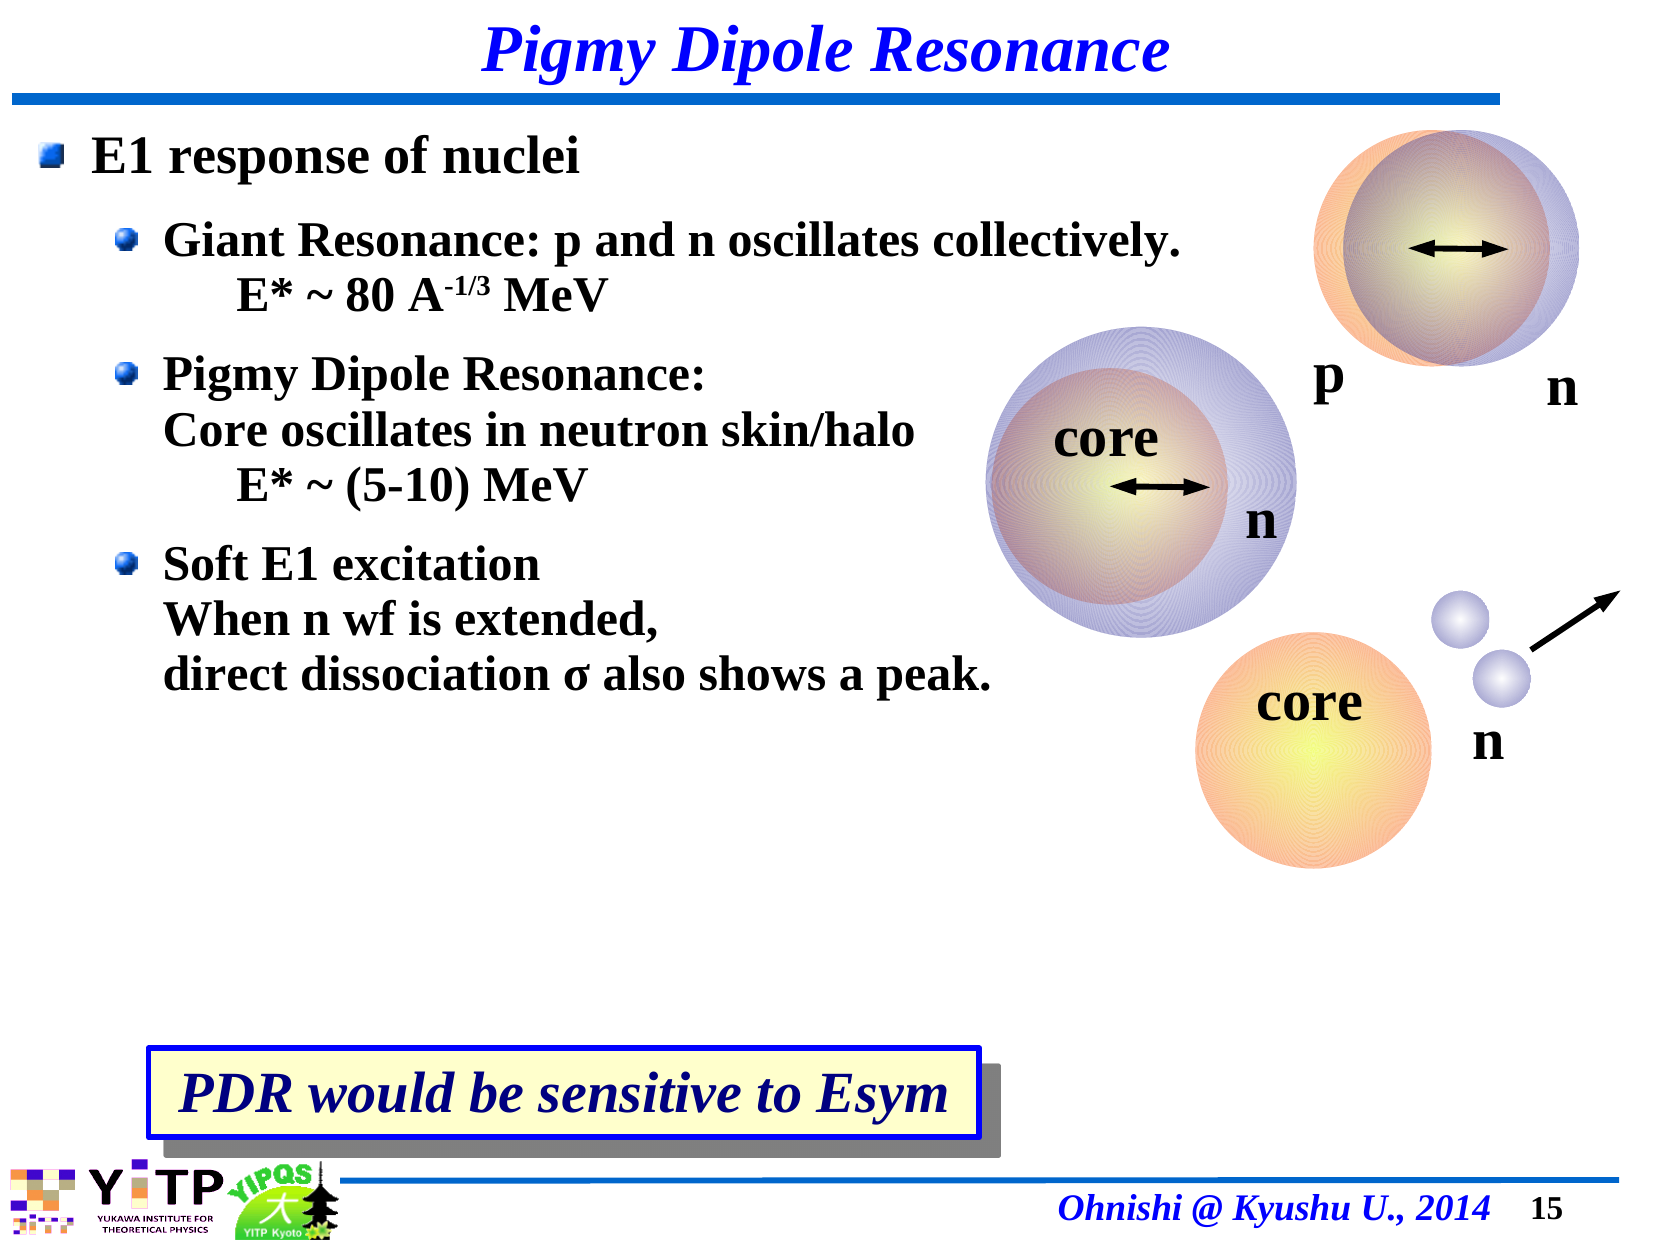

# Pigmy Dipole Resonance
E1 response of nuclei
Giant Resonance: p and n oscillates collectively.
	E* ~ 80 A-1/3 MeV
Pigmy Dipole Resonance:
Core oscillates in neutron skin/halo
	E* ~ (5-10) MeV
Soft E1 excitation
When n wf is extended,
direct dissociation σ also shows a peak.
p
n
core
n
core
n
PDR would be sensitive to Esym